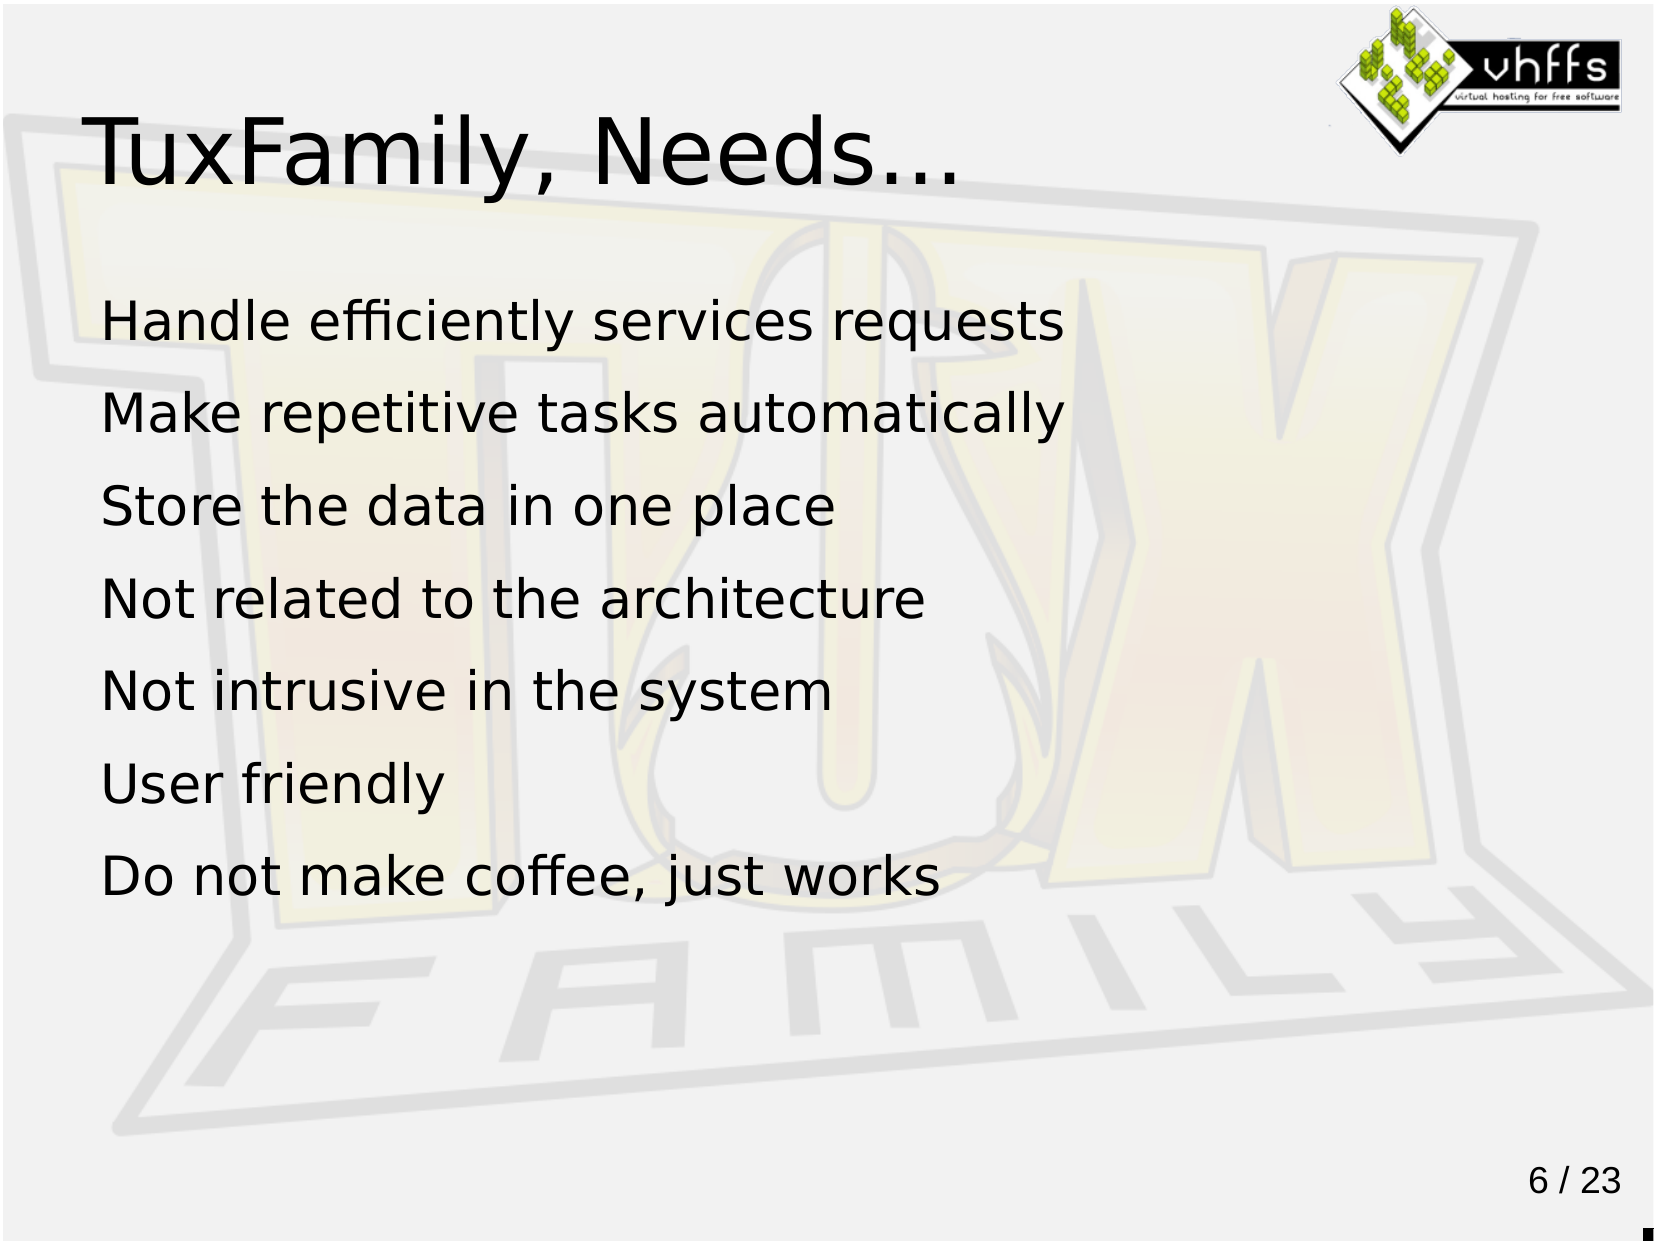

# TuxFamily, Needs...
Handle efficiently services requests
Make repetitive tasks automatically
Store the data in one place
Not related to the architecture
Not intrusive in the system
User friendly
Do not make coffee, just works